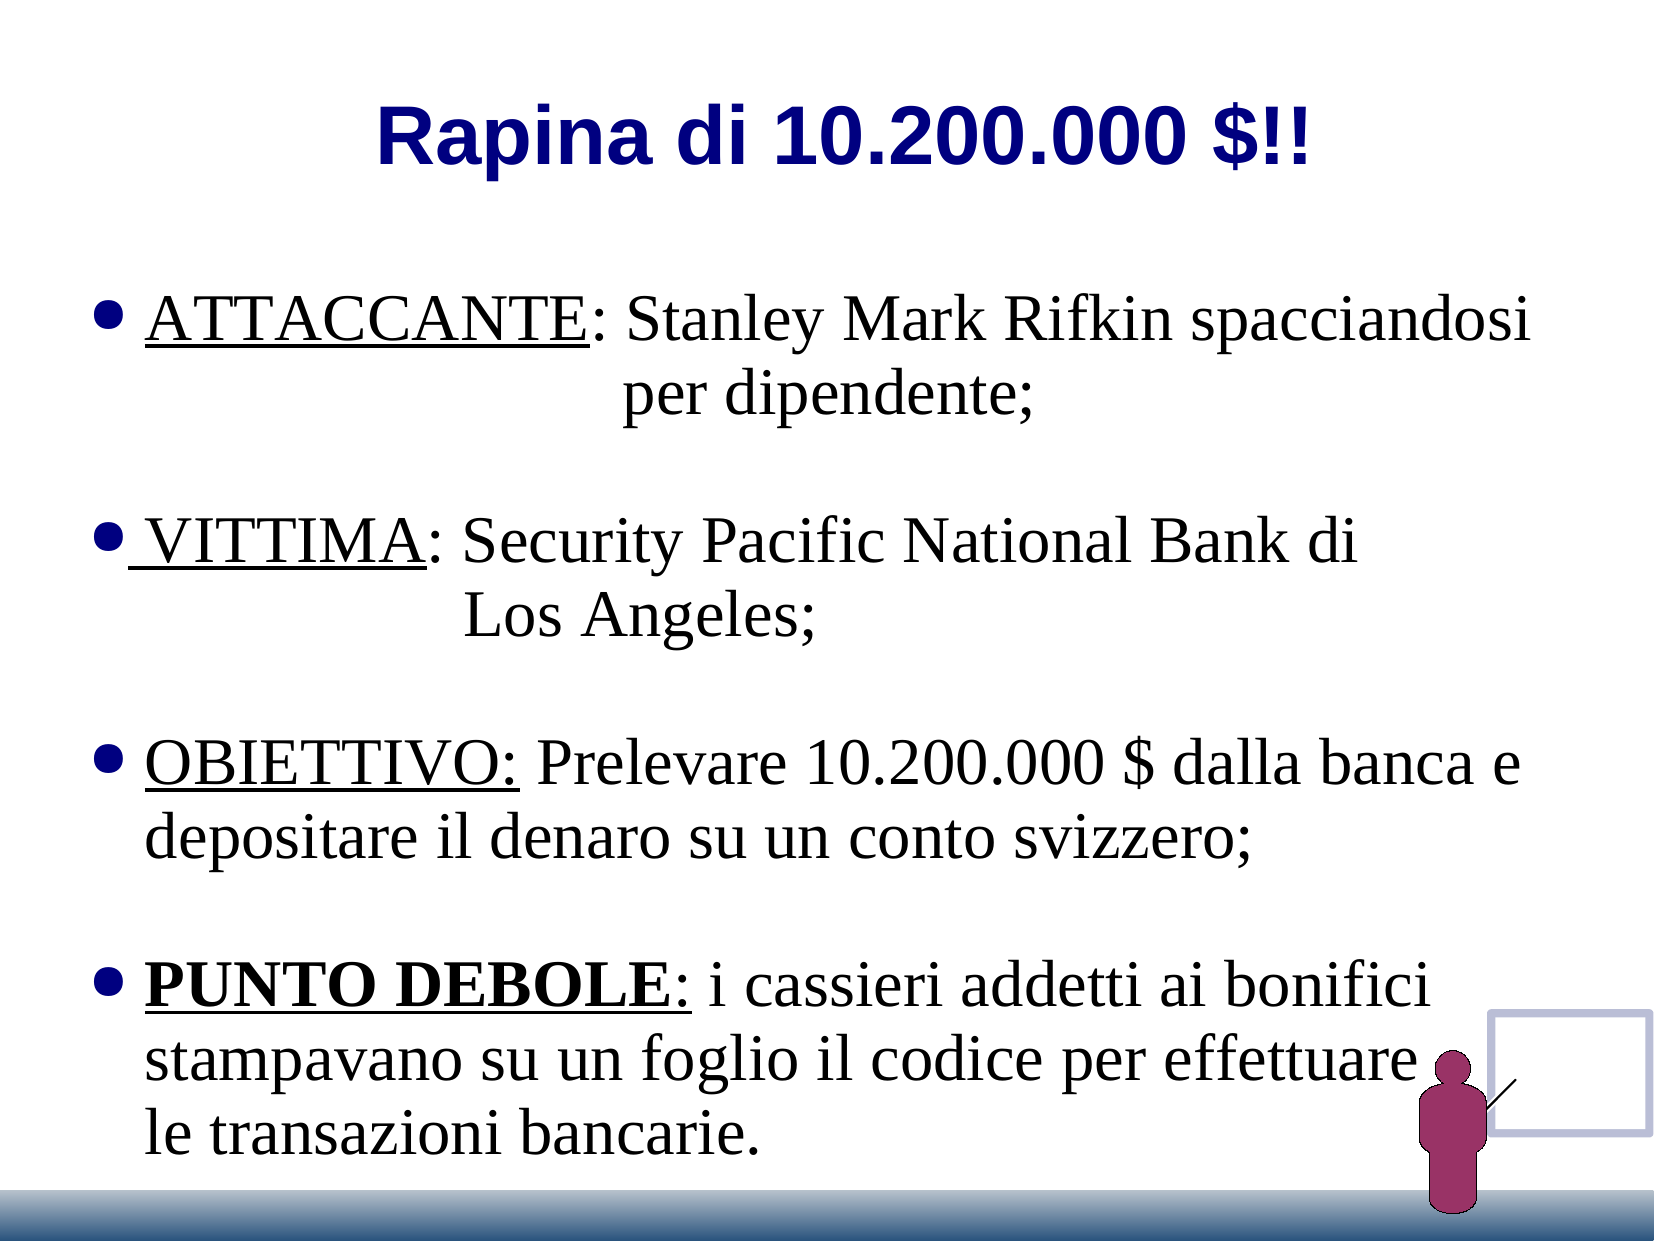

# Rapina di 10.200.000 $!!
 ATTACCANTE: Stanley Mark Rifkin spacciandosi per dipendente;
 VITTIMA: Security Pacific National Bank di
 Los Angeles;
 OBIETTIVO: Prelevare 10.200.000 $ dalla banca e
 depositare il denaro su un conto svizzero;
 PUNTO DEBOLE: i cassieri addetti ai bonifici
 stampavano su un foglio il codice per effettuare
 le transazioni bancarie.